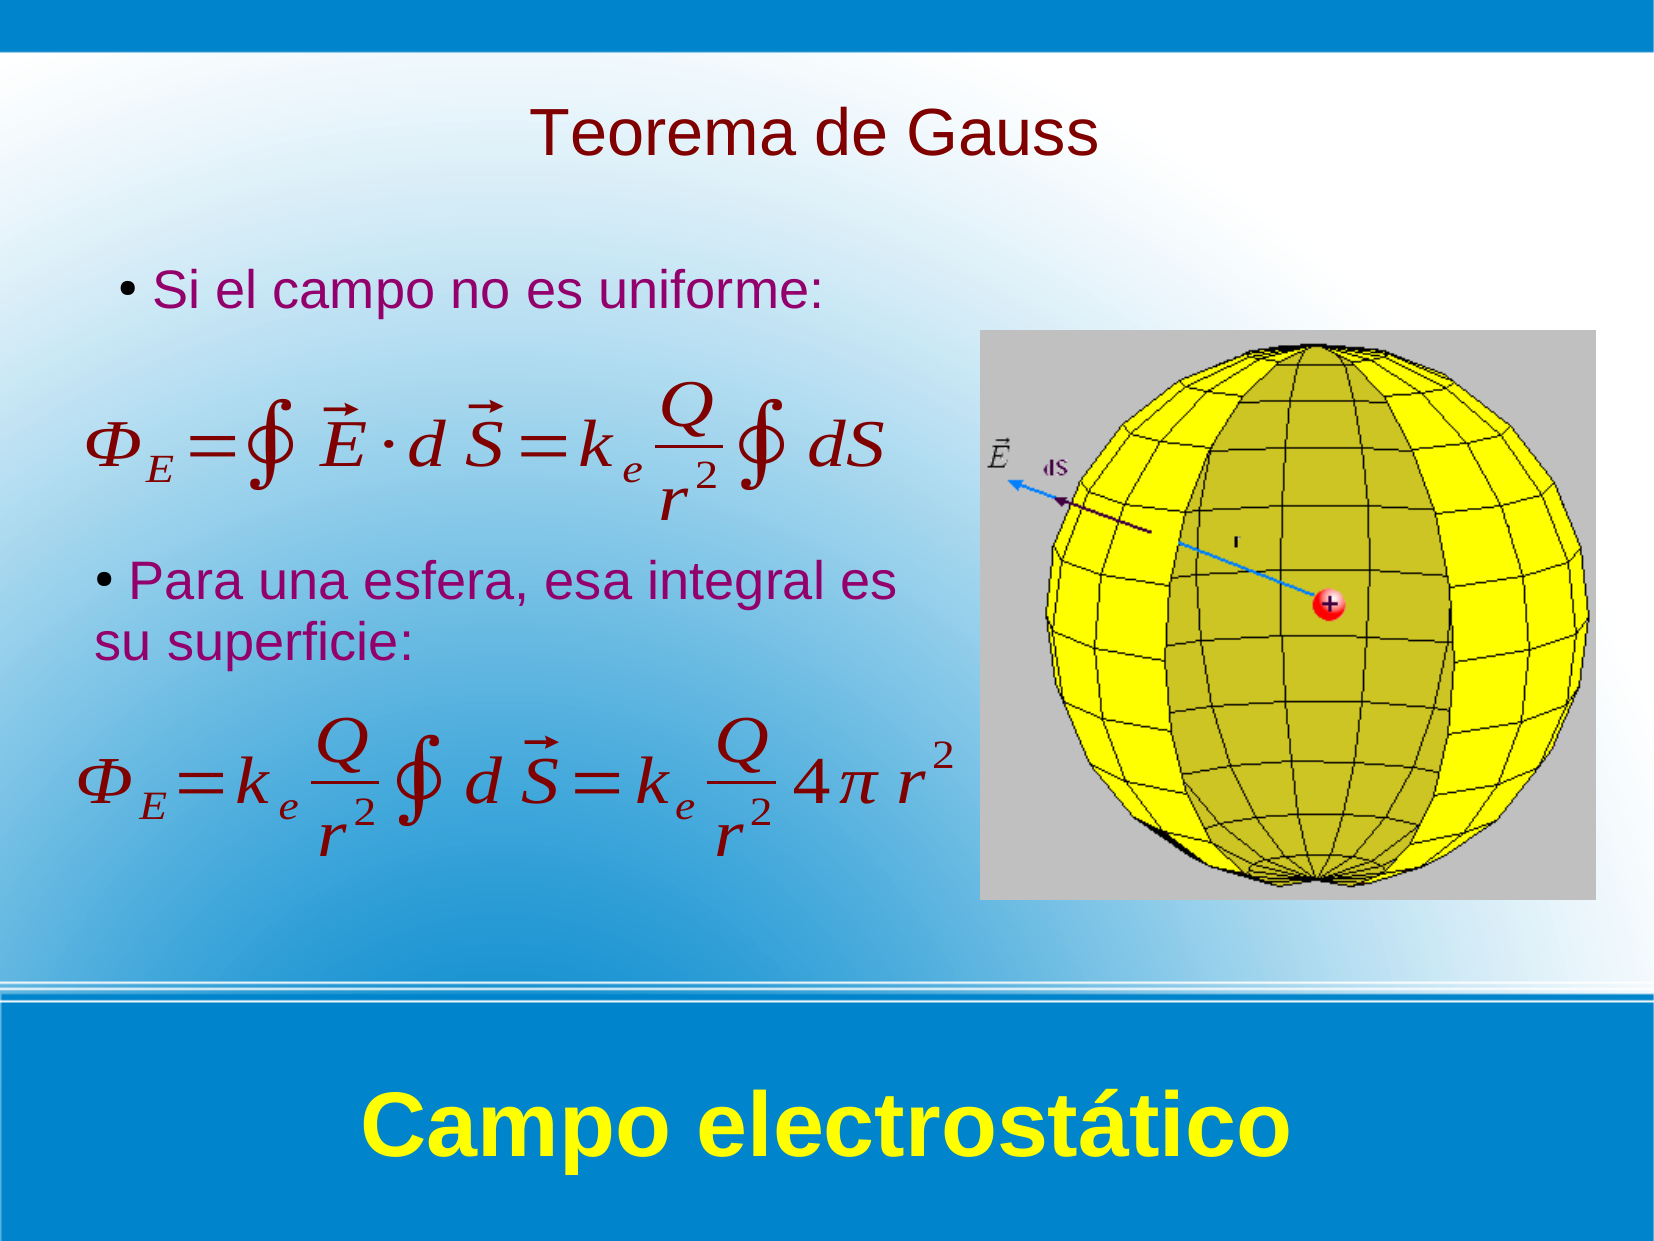

Teorema de Gauss
 Si el campo no es uniforme:
 Para una esfera, esa integral es su superficie:
# Campo electrostático